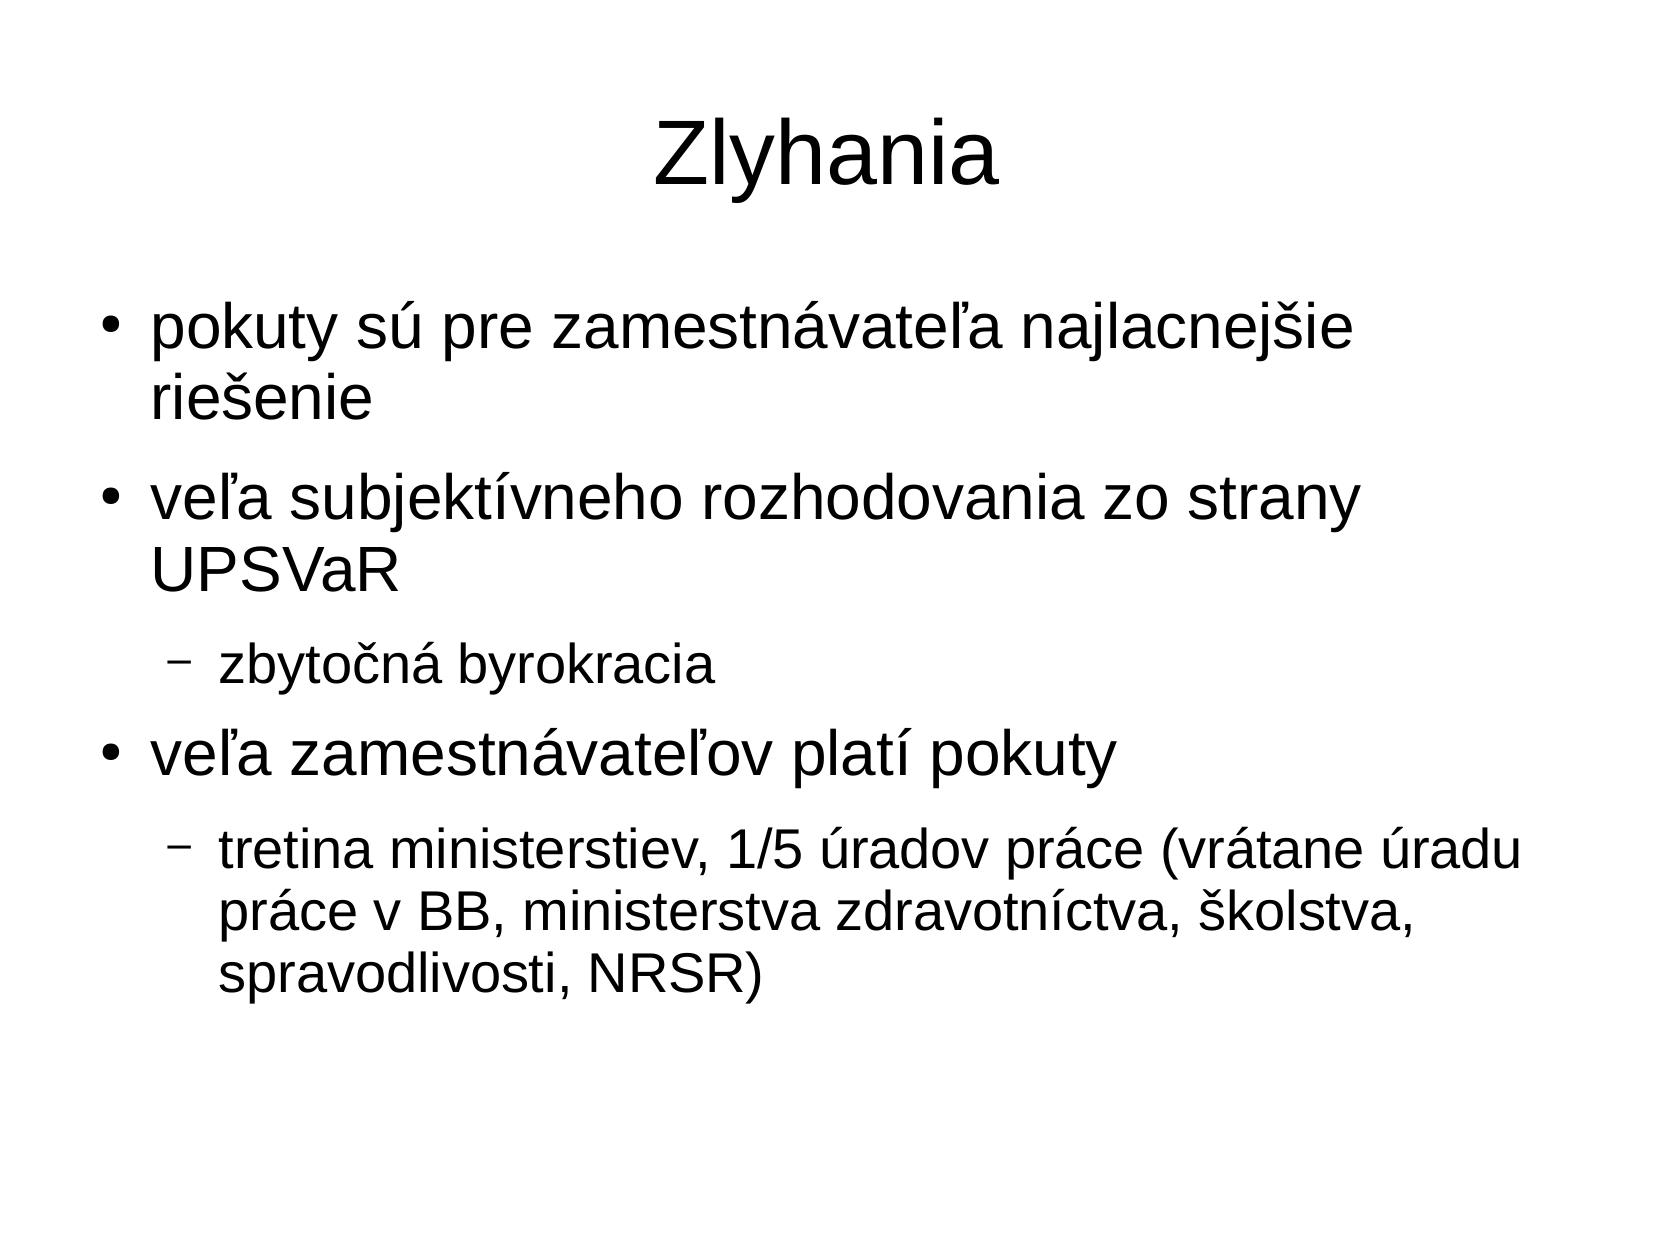

# Zlyhania
pokuty sú pre zamestnávateľa najlacnejšie riešenie
veľa subjektívneho rozhodovania zo strany UPSVaR
zbytočná byrokracia
veľa zamestnávateľov platí pokuty
tretina ministerstiev, 1/5 úradov práce (vrátane úradu práce v BB, ministerstva zdravotníctva, školstva, spravodlivosti, NRSR)